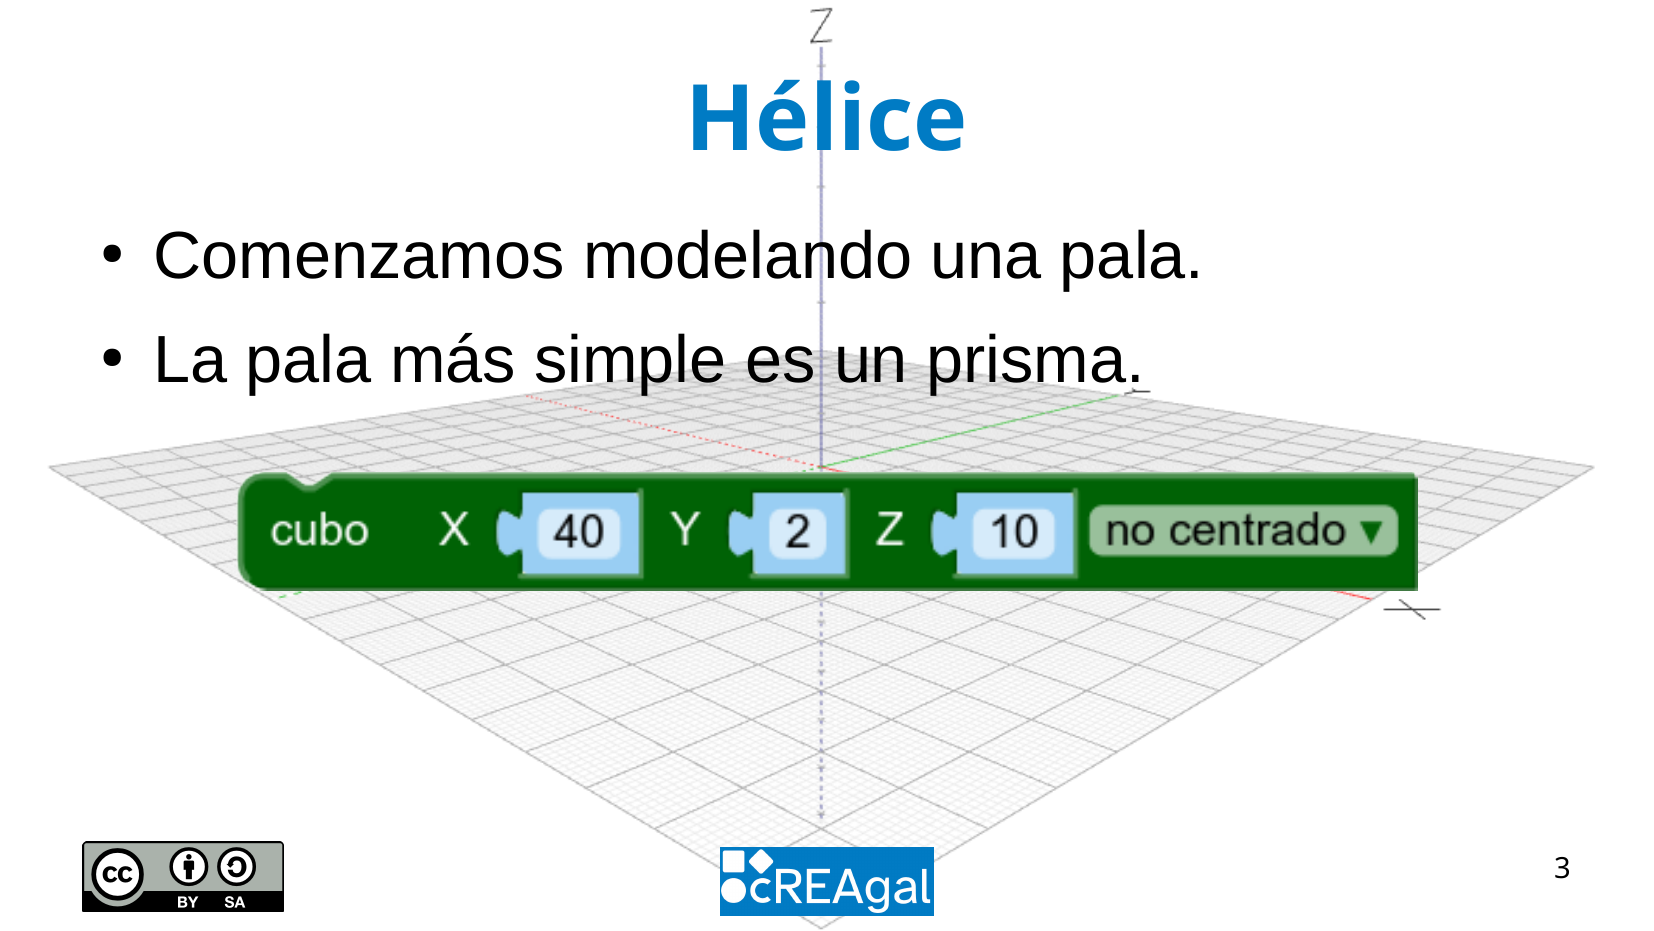

# Hélice
Comenzamos modelando una pala.
La pala más simple es un prisma.
3